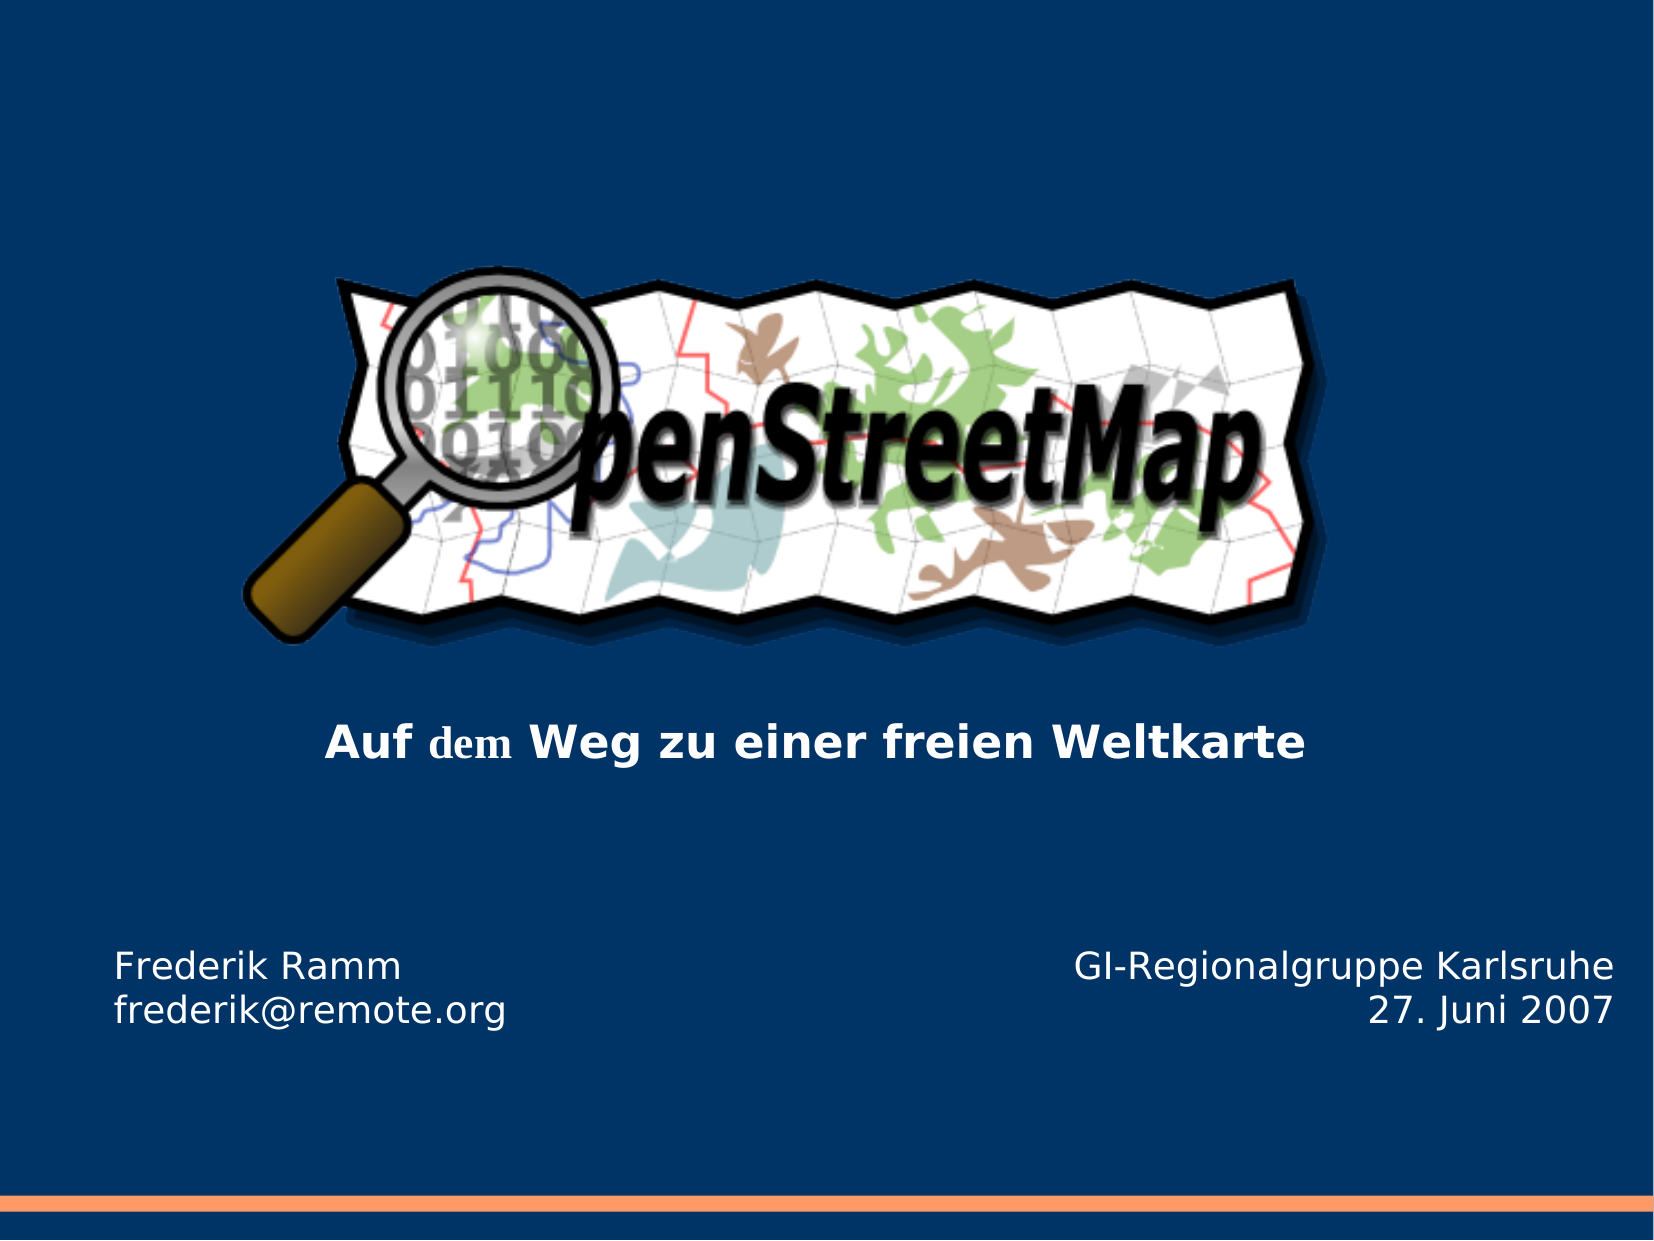

OpenStreetMap
Auf dem Weg zu einer freien Weltkarte
Frederik Ramm
frederik@remote.org
GI-Regionalgruppe Karlsruhe
27. Juni 2007